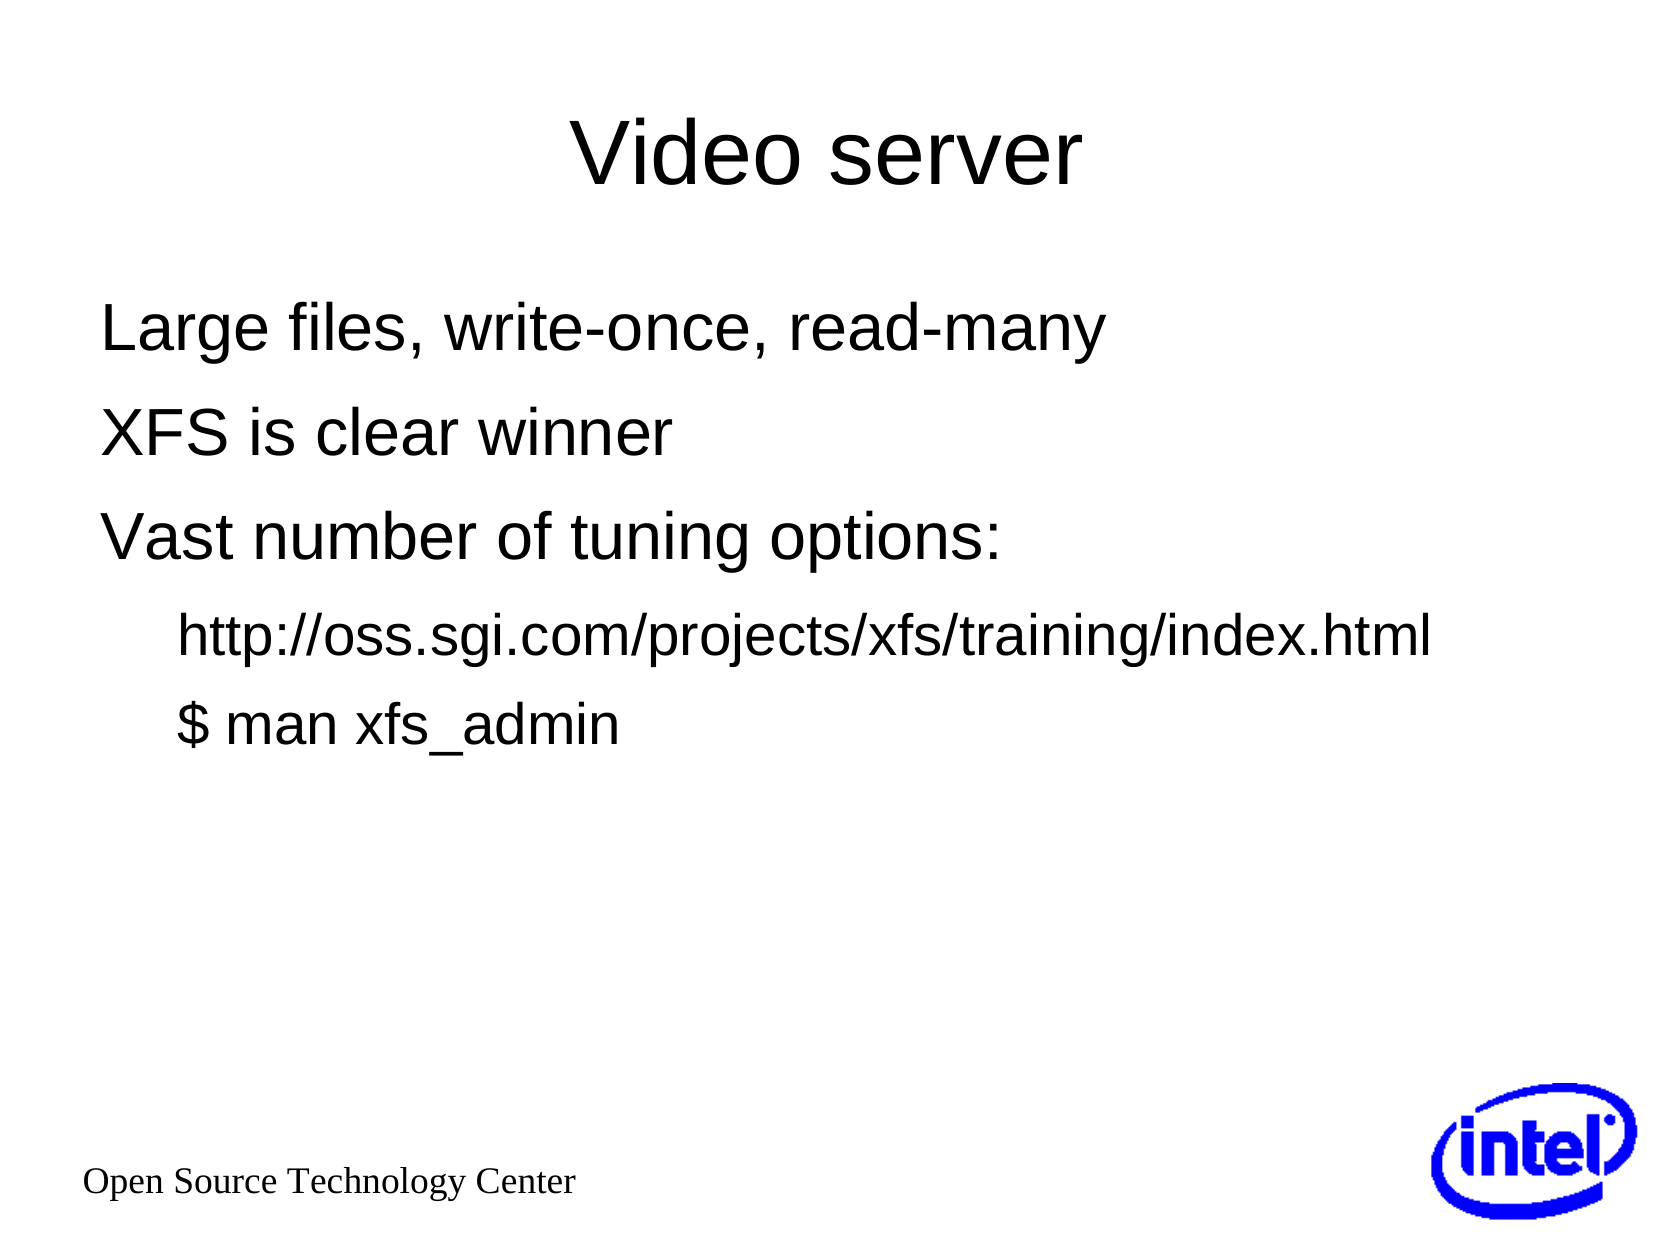

# Video server
Large files, write-once, read-many
XFS is clear winner
Vast number of tuning options:
http://oss.sgi.com/projects/xfs/training/index.html
$ man xfs_admin